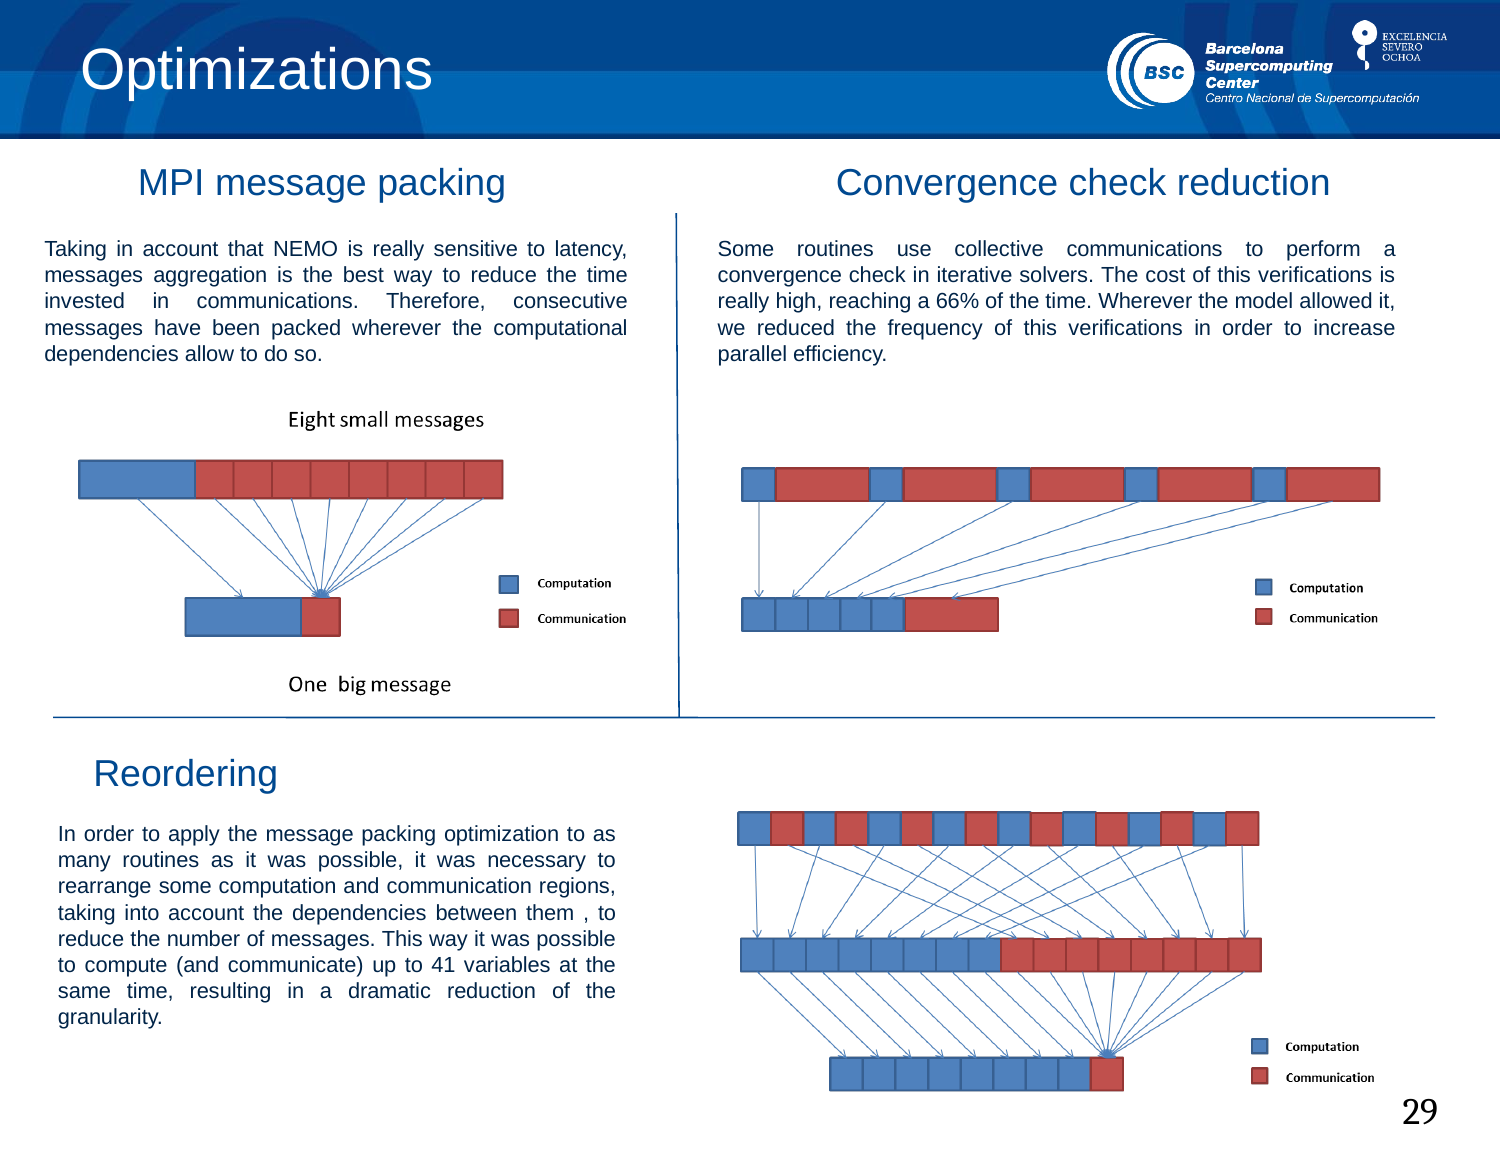

# Optimizations
MPI message packing
Convergence check reduction
Taking in account that NEMO is really sensitive to latency, messages aggregation is the best way to reduce the time invested in communications. Therefore, consecutive messages have been packed wherever the computational dependencies allow to do so.
Some routines use collective communications to perform a convergence check in iterative solvers. The cost of this verifications is really high, reaching a 66% of the time. Wherever the model allowed it, we reduced the frequency of this verifications in order to increase parallel efficiency.
Reordering
In order to apply the message packing optimization to as many routines as it was possible, it was necessary to rearrange some computation and communication regions, taking into account the dependencies between them , to reduce the number of messages. This way it was possible to compute (and communicate) up to 41 variables at the same time, resulting in a dramatic reduction of the granularity.